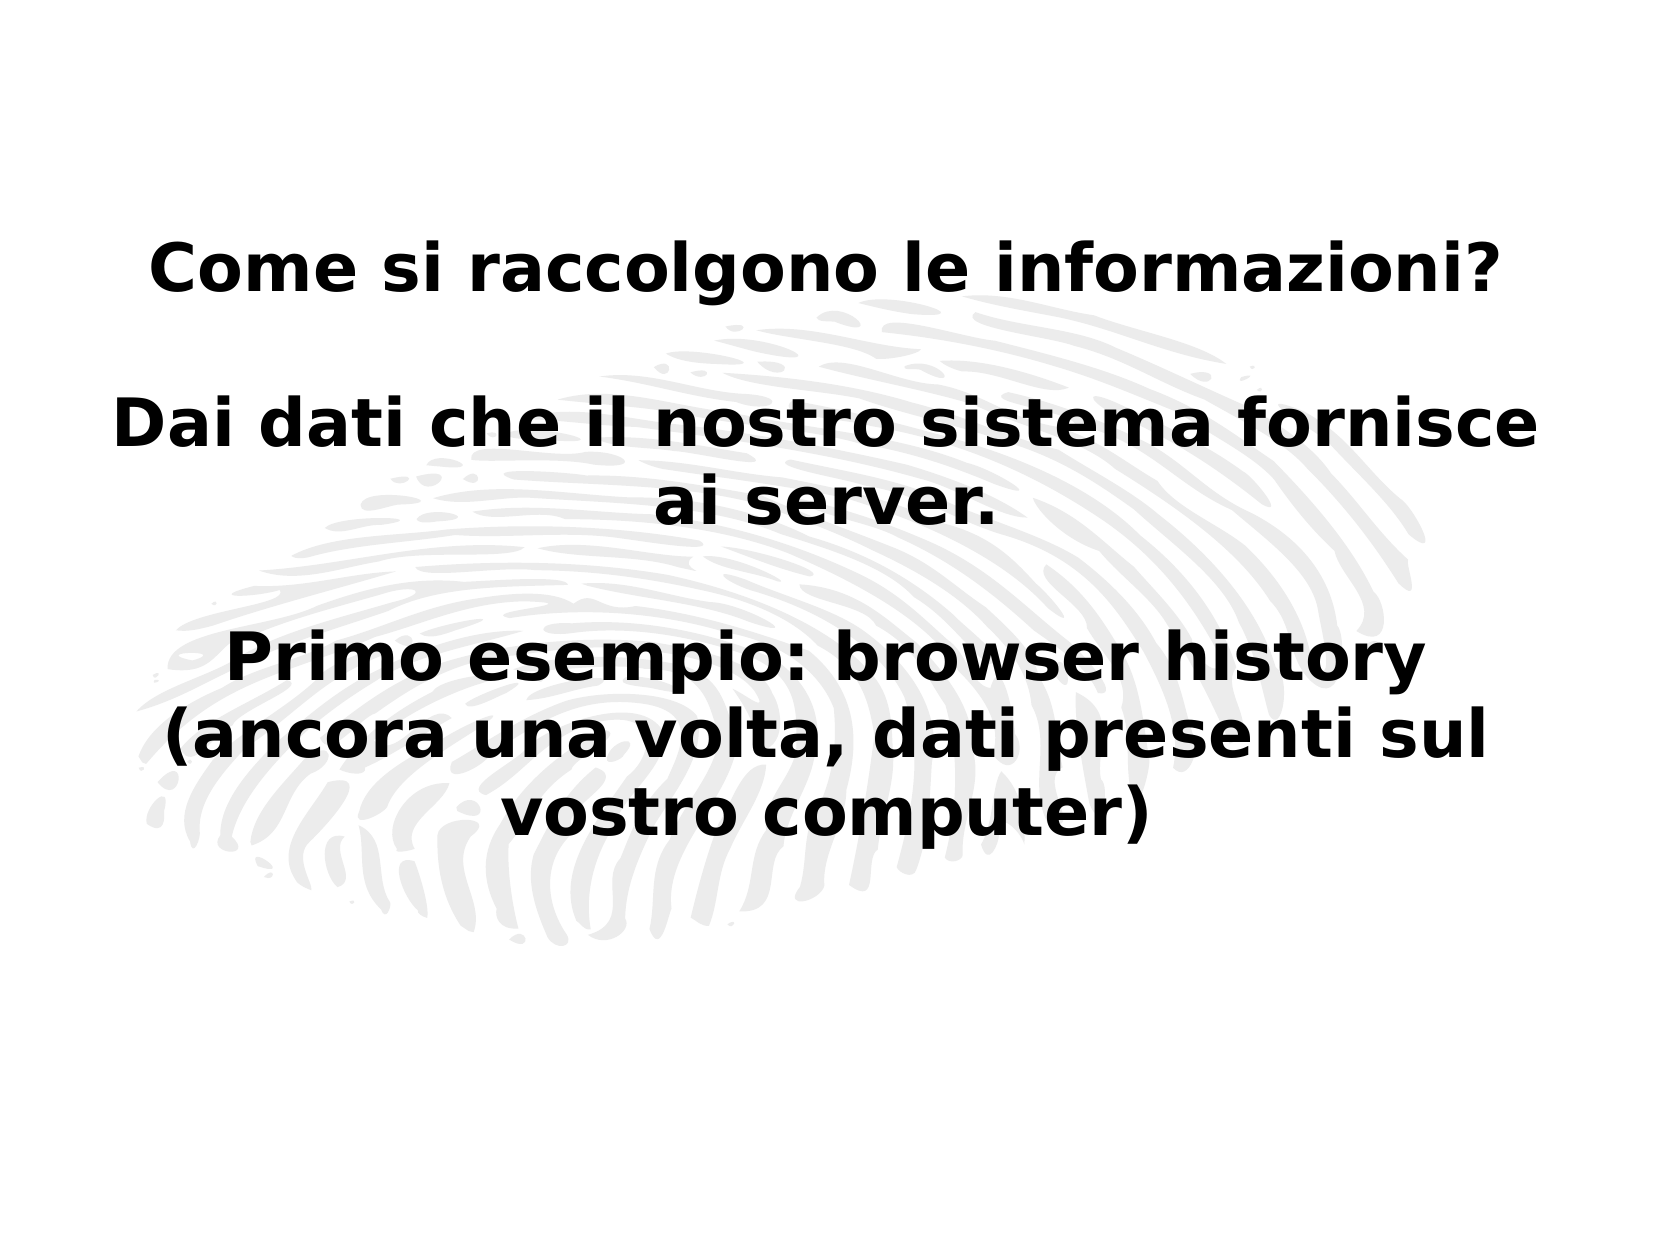

# Come si raccolgono le informazioni?
Dai dati che il nostro sistema fornisce ai server.
Primo esempio: browser history (ancora una volta, dati presenti sul vostro computer)